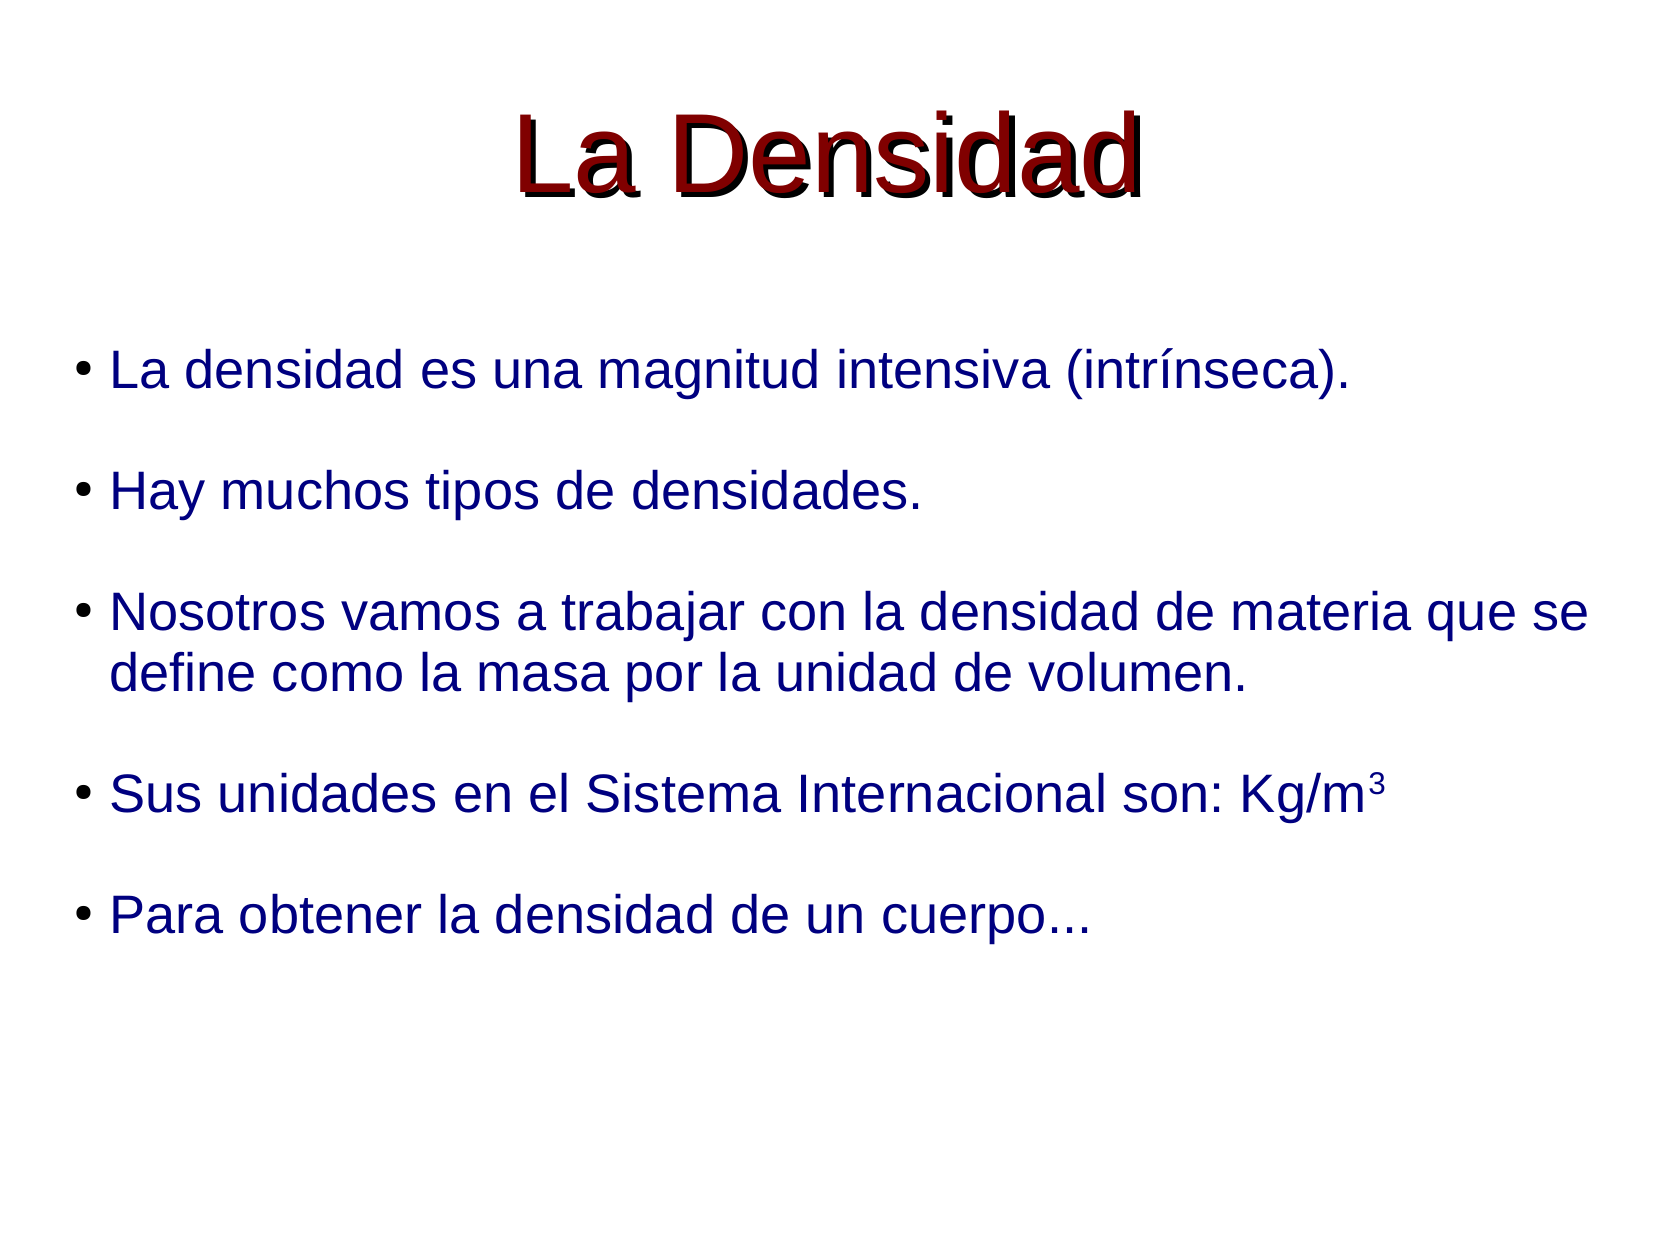

# La Densidad
La densidad es una magnitud intensiva (intrínseca).
Hay muchos tipos de densidades.
Nosotros vamos a trabajar con la densidad de materia que se define como la masa por la unidad de volumen.
Sus unidades en el Sistema Internacional son: Kg/m3
Para obtener la densidad de un cuerpo...